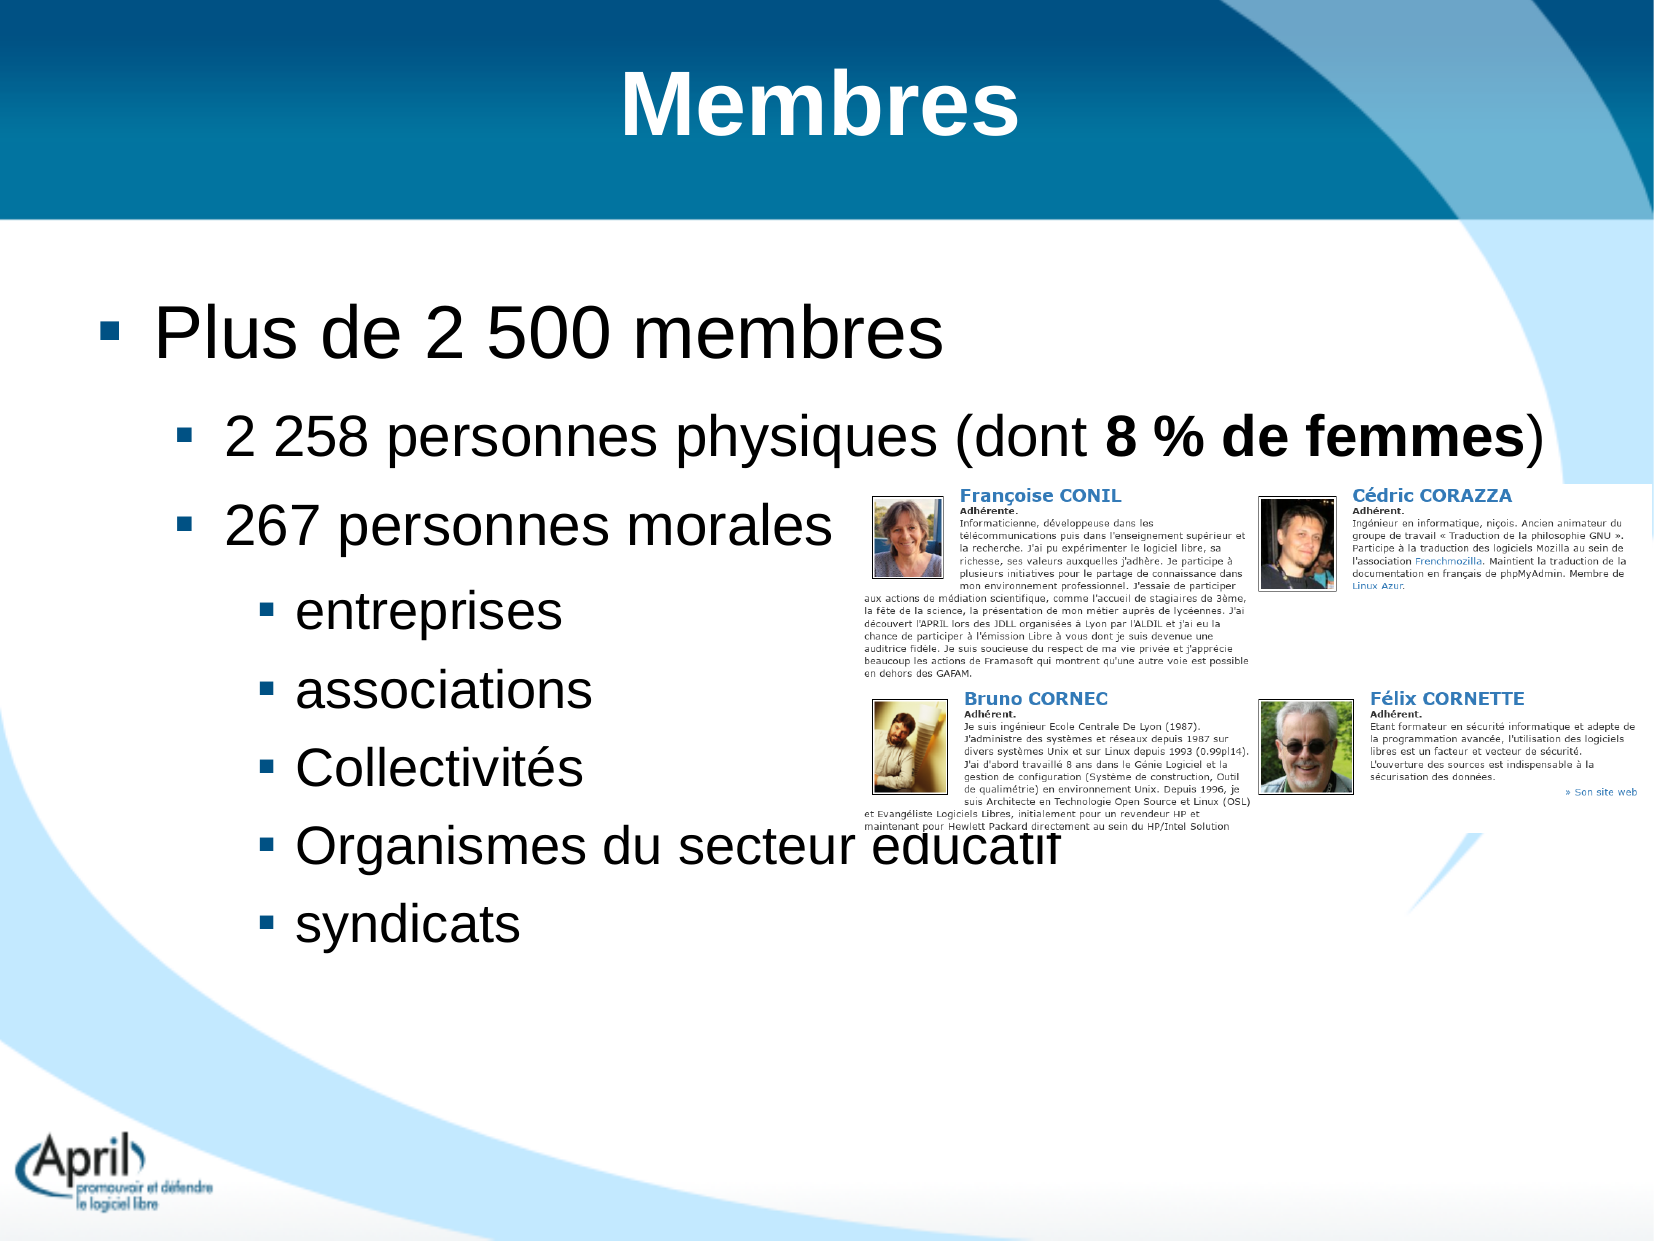

# Membres
Plus de 2 500 membres
2 258 personnes physiques (dont 8 % de femmes)
267 personnes morales
entreprises
associations
Collectivités
Organismes du secteur éducatif
syndicats